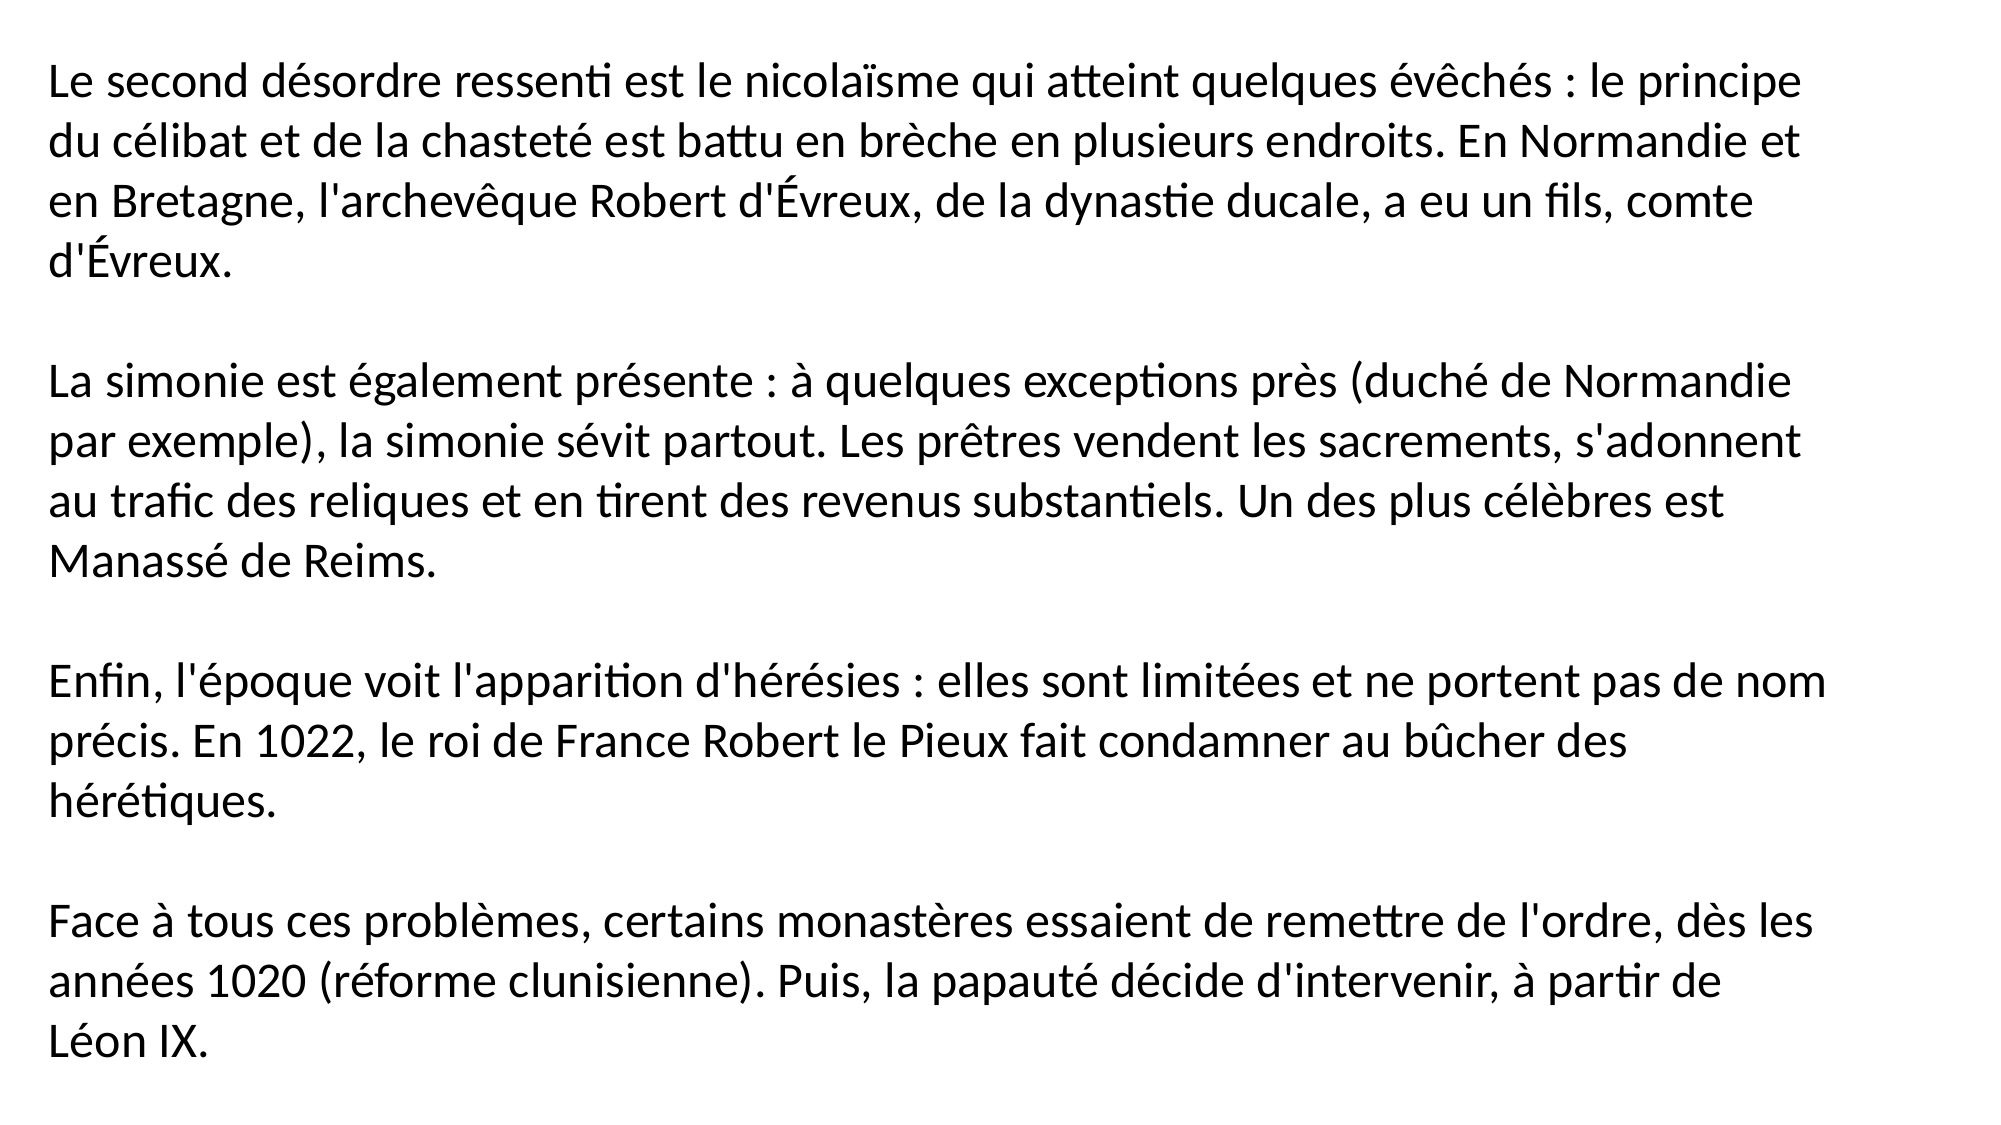

Le second désordre ressenti est le nicolaïsme qui atteint quelques évêchés : le principe du célibat et de la chasteté est battu en brèche en plusieurs endroits. En Normandie et en Bretagne, l'archevêque Robert d'Évreux, de la dynastie ducale, a eu un fils, comte d'Évreux.
La simonie est également présente : à quelques exceptions près (duché de Normandie par exemple), la simonie sévit partout. Les prêtres vendent les sacrements, s'adonnent au trafic des reliques et en tirent des revenus substantiels. Un des plus célèbres est Manassé de Reims.
Enfin, l'époque voit l'apparition d'hérésies : elles sont limitées et ne portent pas de nom précis. En 1022, le roi de France Robert le Pieux fait condamner au bûcher des hérétiques.
Face à tous ces problèmes, certains monastères essaient de remettre de l'ordre, dès les années 1020 (réforme clunisienne). Puis, la papauté décide d'intervenir, à partir de Léon IX.